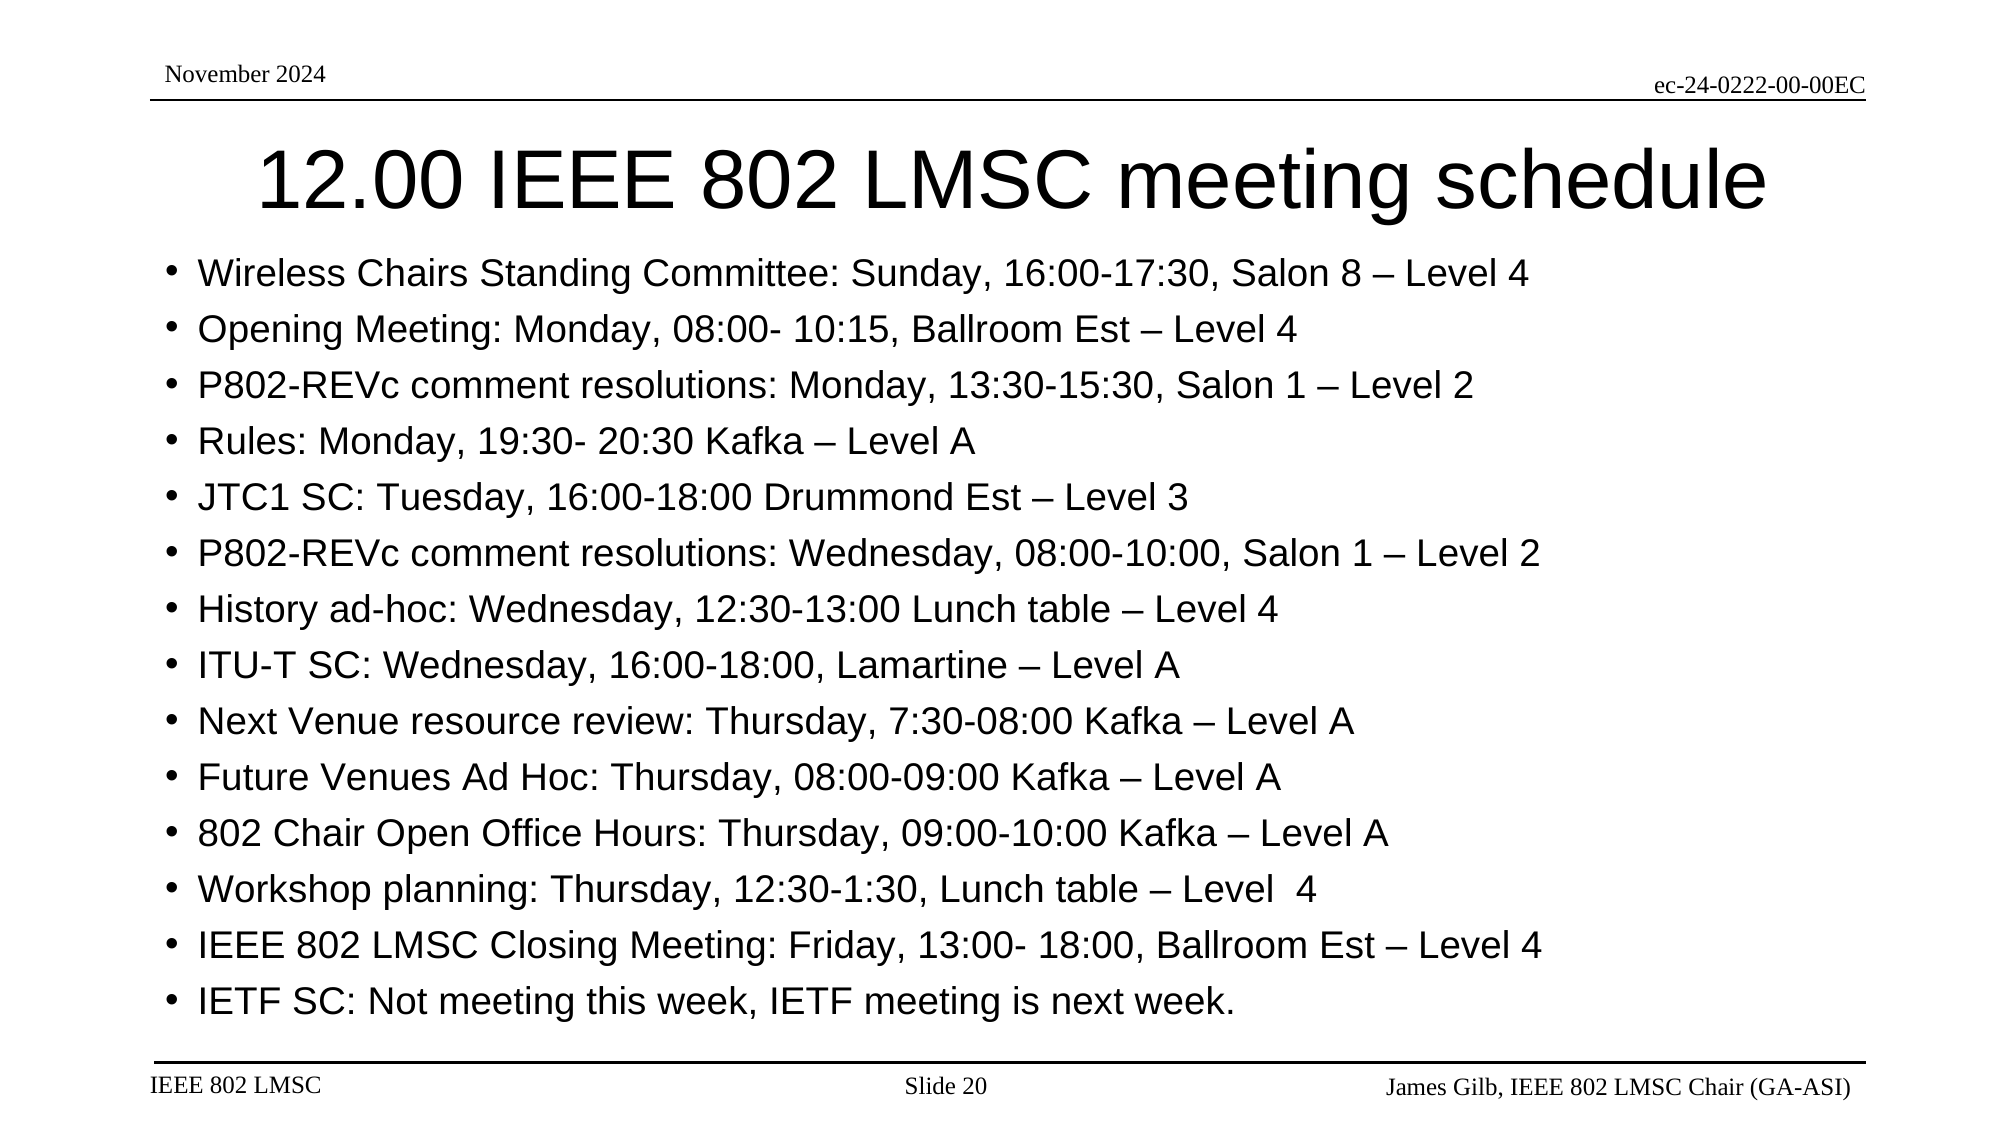

# 12.00 IEEE 802 LMSC meeting schedule
Wireless Chairs Standing Committee: Sunday, 16:00-17:30, Salon 8 – Level 4
Opening Meeting: Monday, 08:00- 10:15, Ballroom Est – Level 4
P802-REVc comment resolutions: Monday, 13:30-15:30, Salon 1 – Level 2
Rules: Monday, 19:30- 20:30 Kafka – Level A
JTC1 SC: Tuesday, 16:00-18:00 Drummond Est – Level 3
P802-REVc comment resolutions: Wednesday, 08:00-10:00, Salon 1 – Level 2
History ad-hoc: Wednesday, 12:30-13:00 Lunch table – Level 4
ITU-T SC: Wednesday, 16:00-18:00, Lamartine – Level A
Next Venue resource review: Thursday, 7:30-08:00 Kafka – Level A
Future Venues Ad Hoc: Thursday, 08:00-09:00 Kafka – Level A
802 Chair Open Office Hours: Thursday, 09:00-10:00 Kafka – Level A
Workshop planning: Thursday, 12:30-1:30, Lunch table – Level 4
IEEE 802 LMSC Closing Meeting: Friday, 13:00- 18:00, Ballroom Est – Level 4
IETF SC: Not meeting this week, IETF meeting is next week.
20